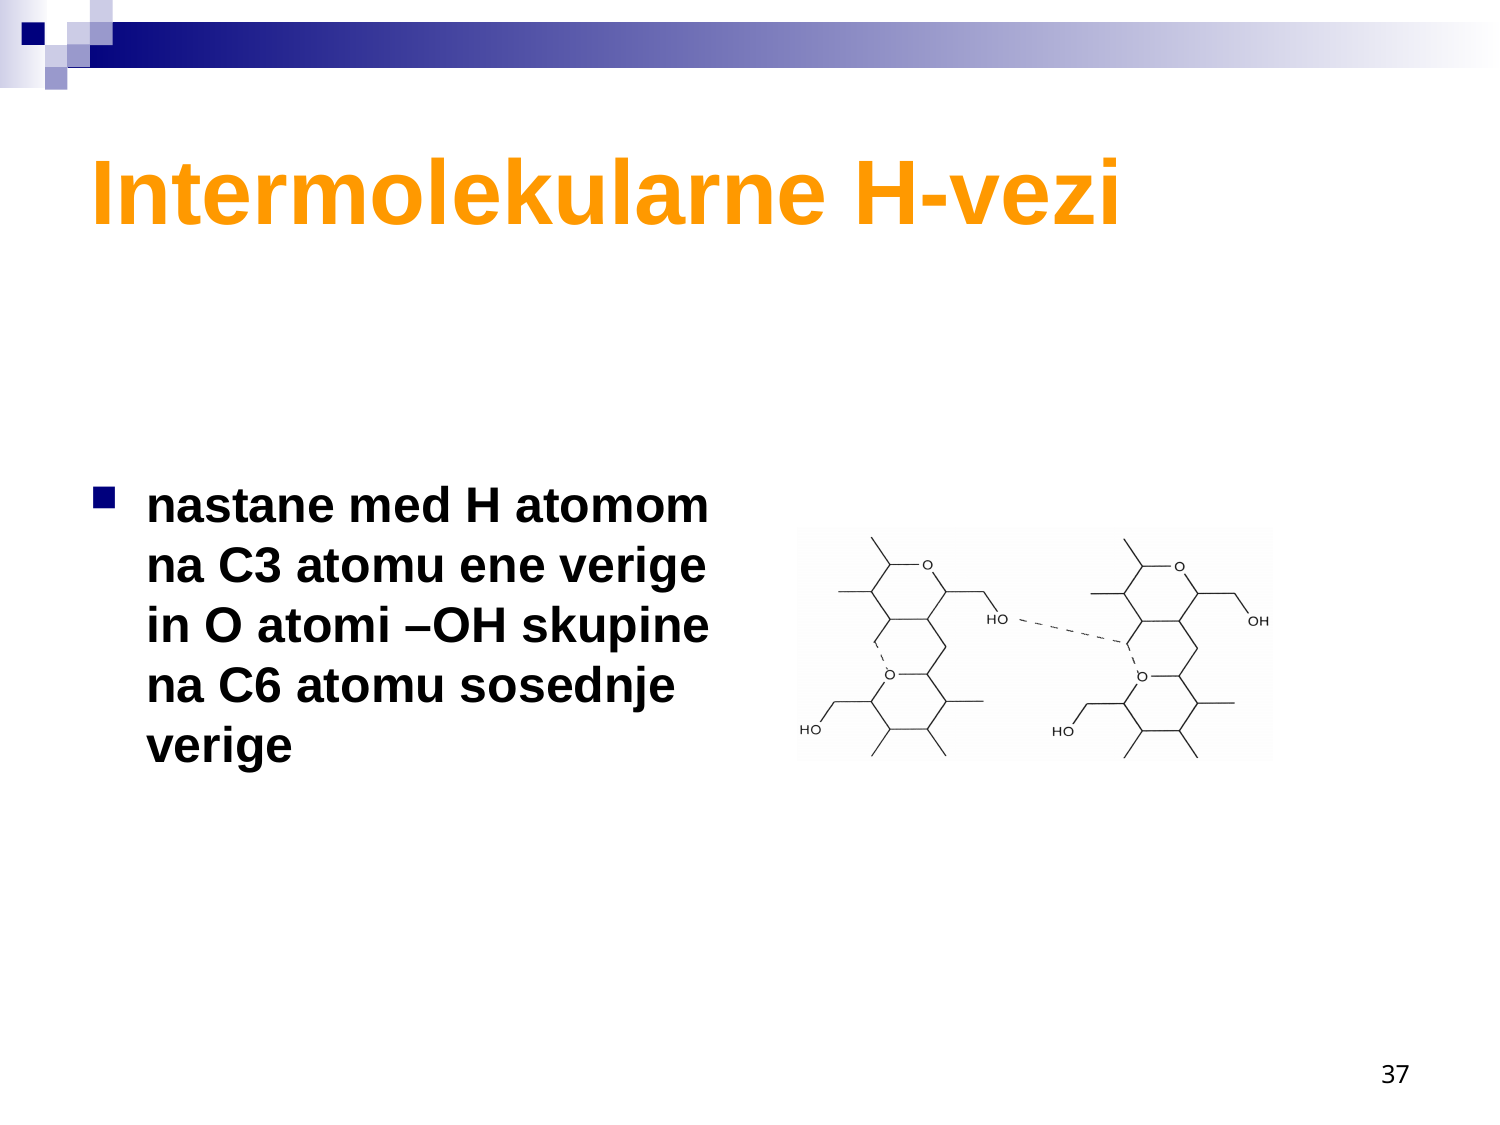

# Intermolekularne H-vezi
nastane med H atomom na C3 atomu ene verige in O atomi –OH skupine na C6 atomu sosednje verige